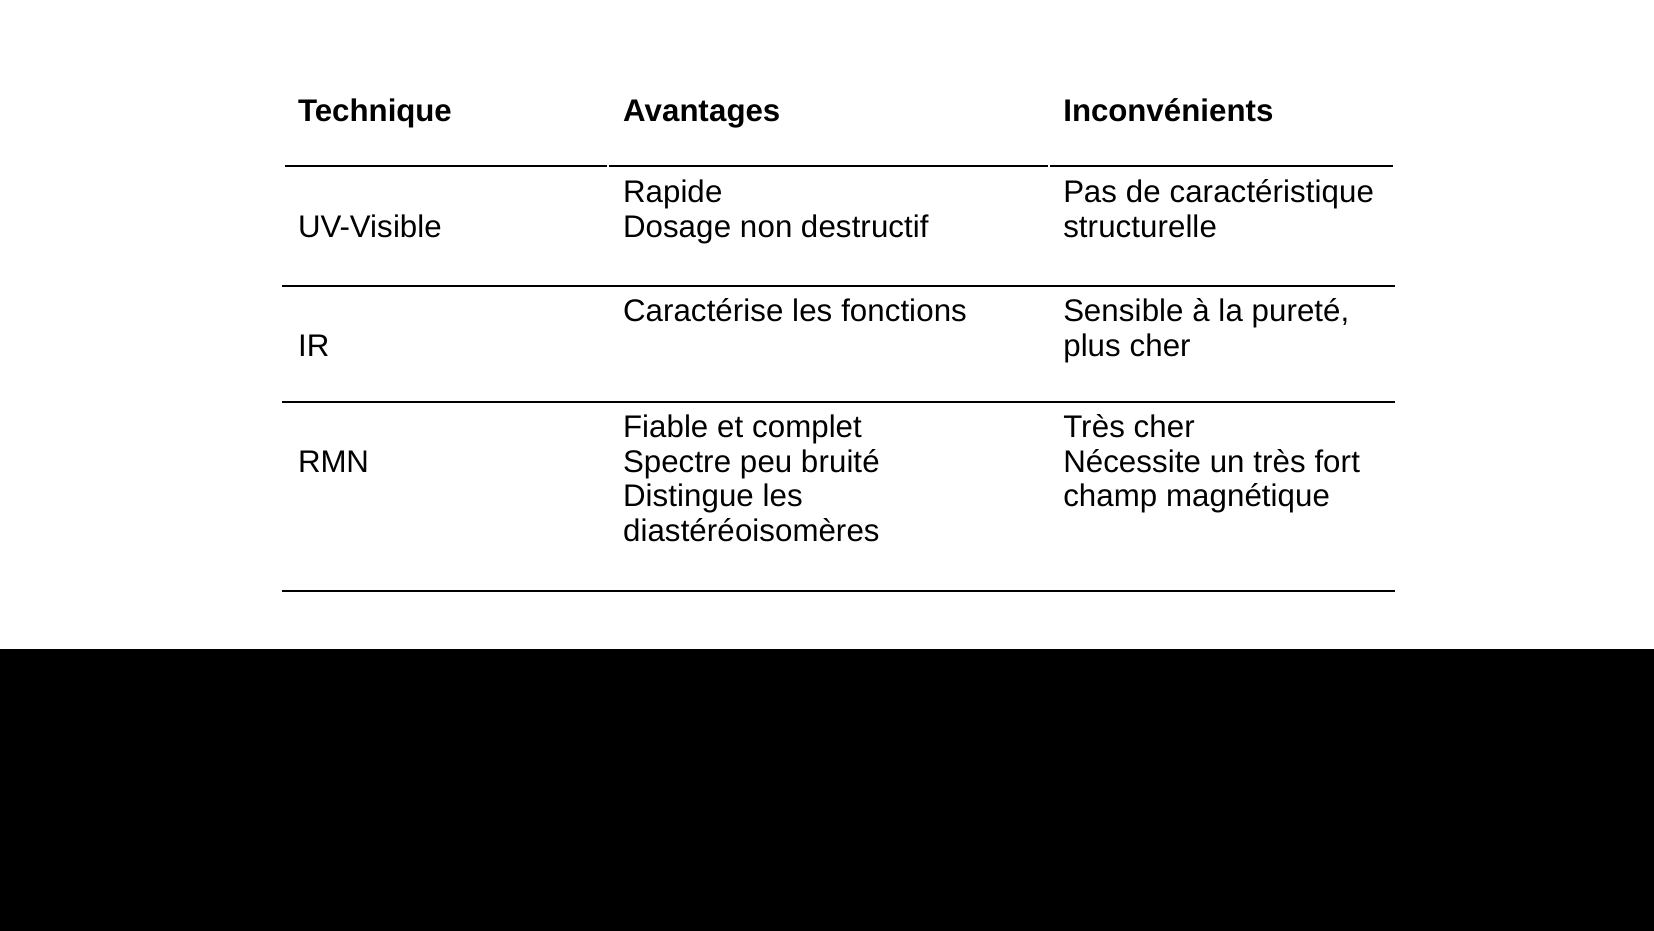

| Technique | Avantages | Inconvénients |
| --- | --- | --- |
| UV-Visible | Rapide Dosage non destructif | Pas de caractéristique structurelle |
| IR | Caractérise les fonctions | Sensible à la pureté, plus cher |
| RMN | Fiable et complet Spectre peu bruité Distingue les diastéréoisomères | Très cher Nécessite un très fort champ magnétique |